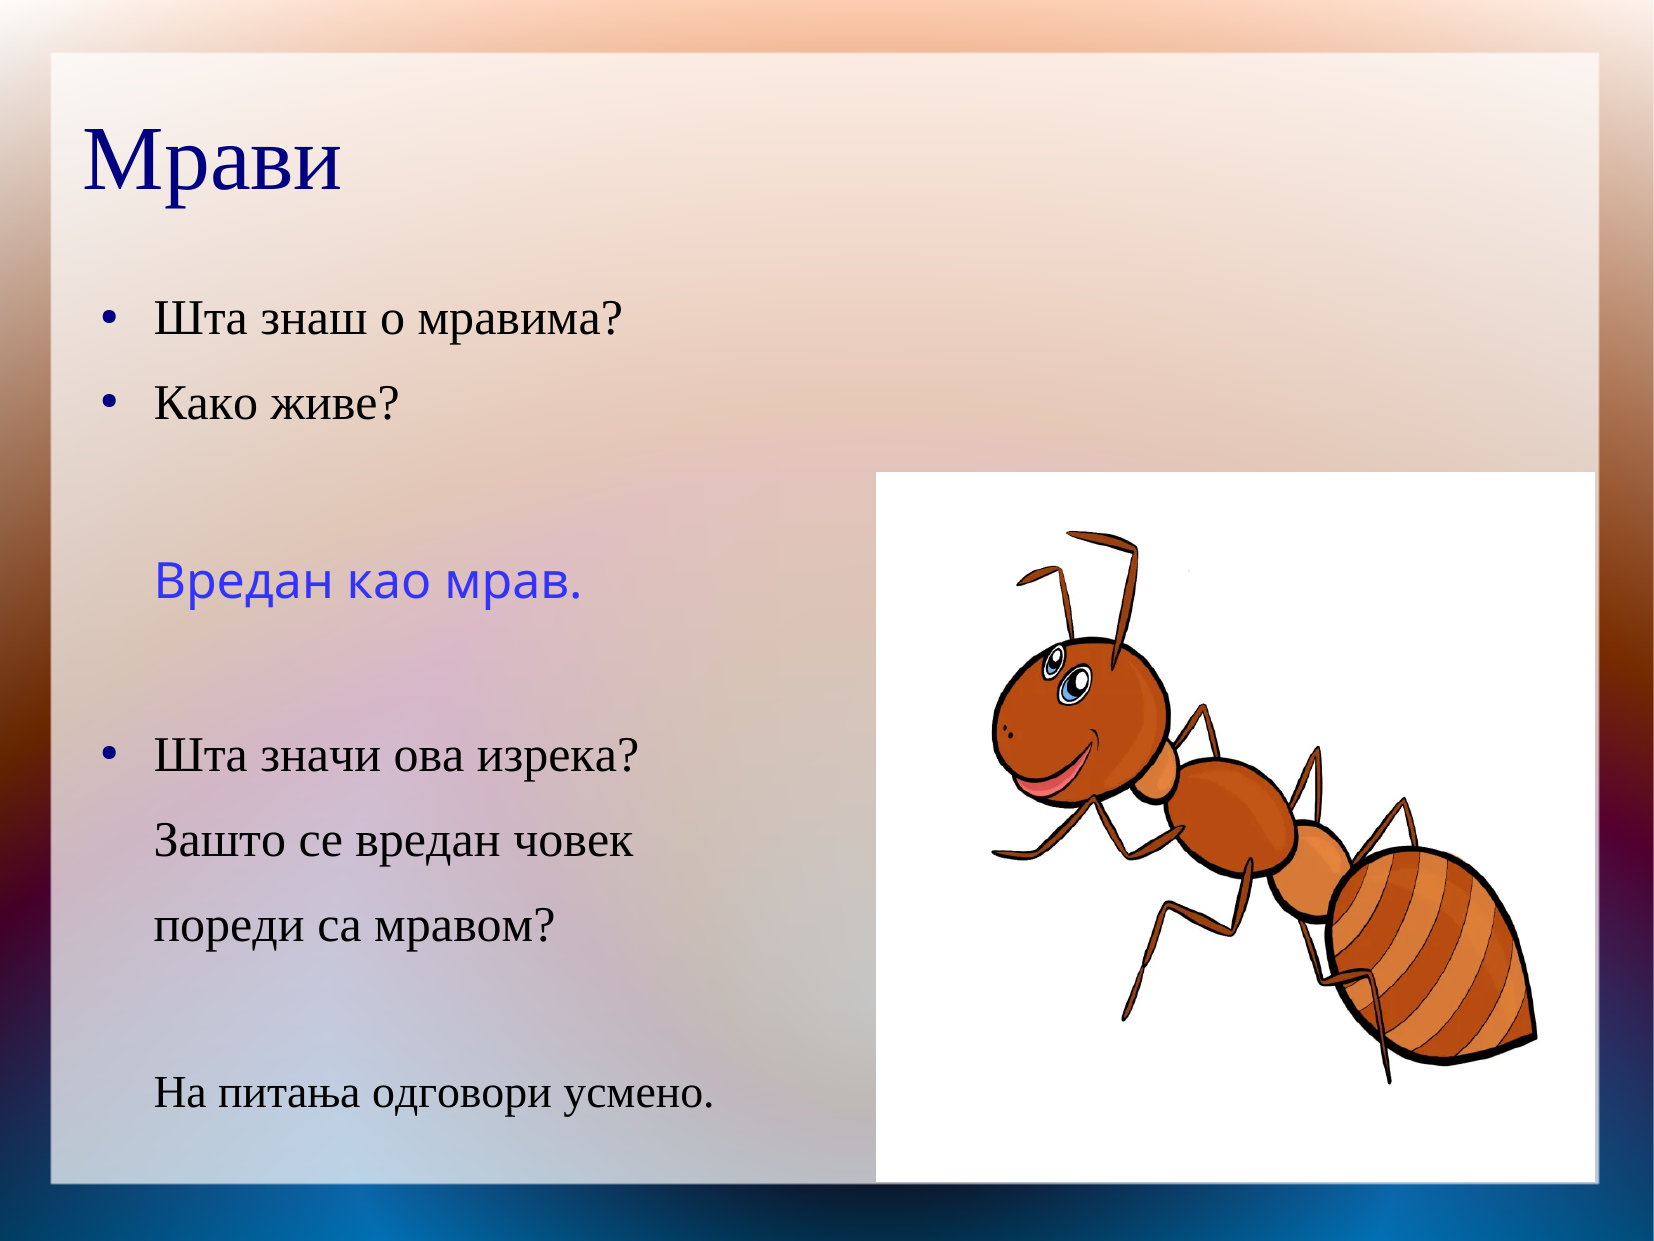

# Мрави
Шта знаш о мравима?
Како живе?
Вредан као мрав.
Шта значи ова изрека?
Зашто се вредан човек
пореди са мравом?
На питања одговори усмено.